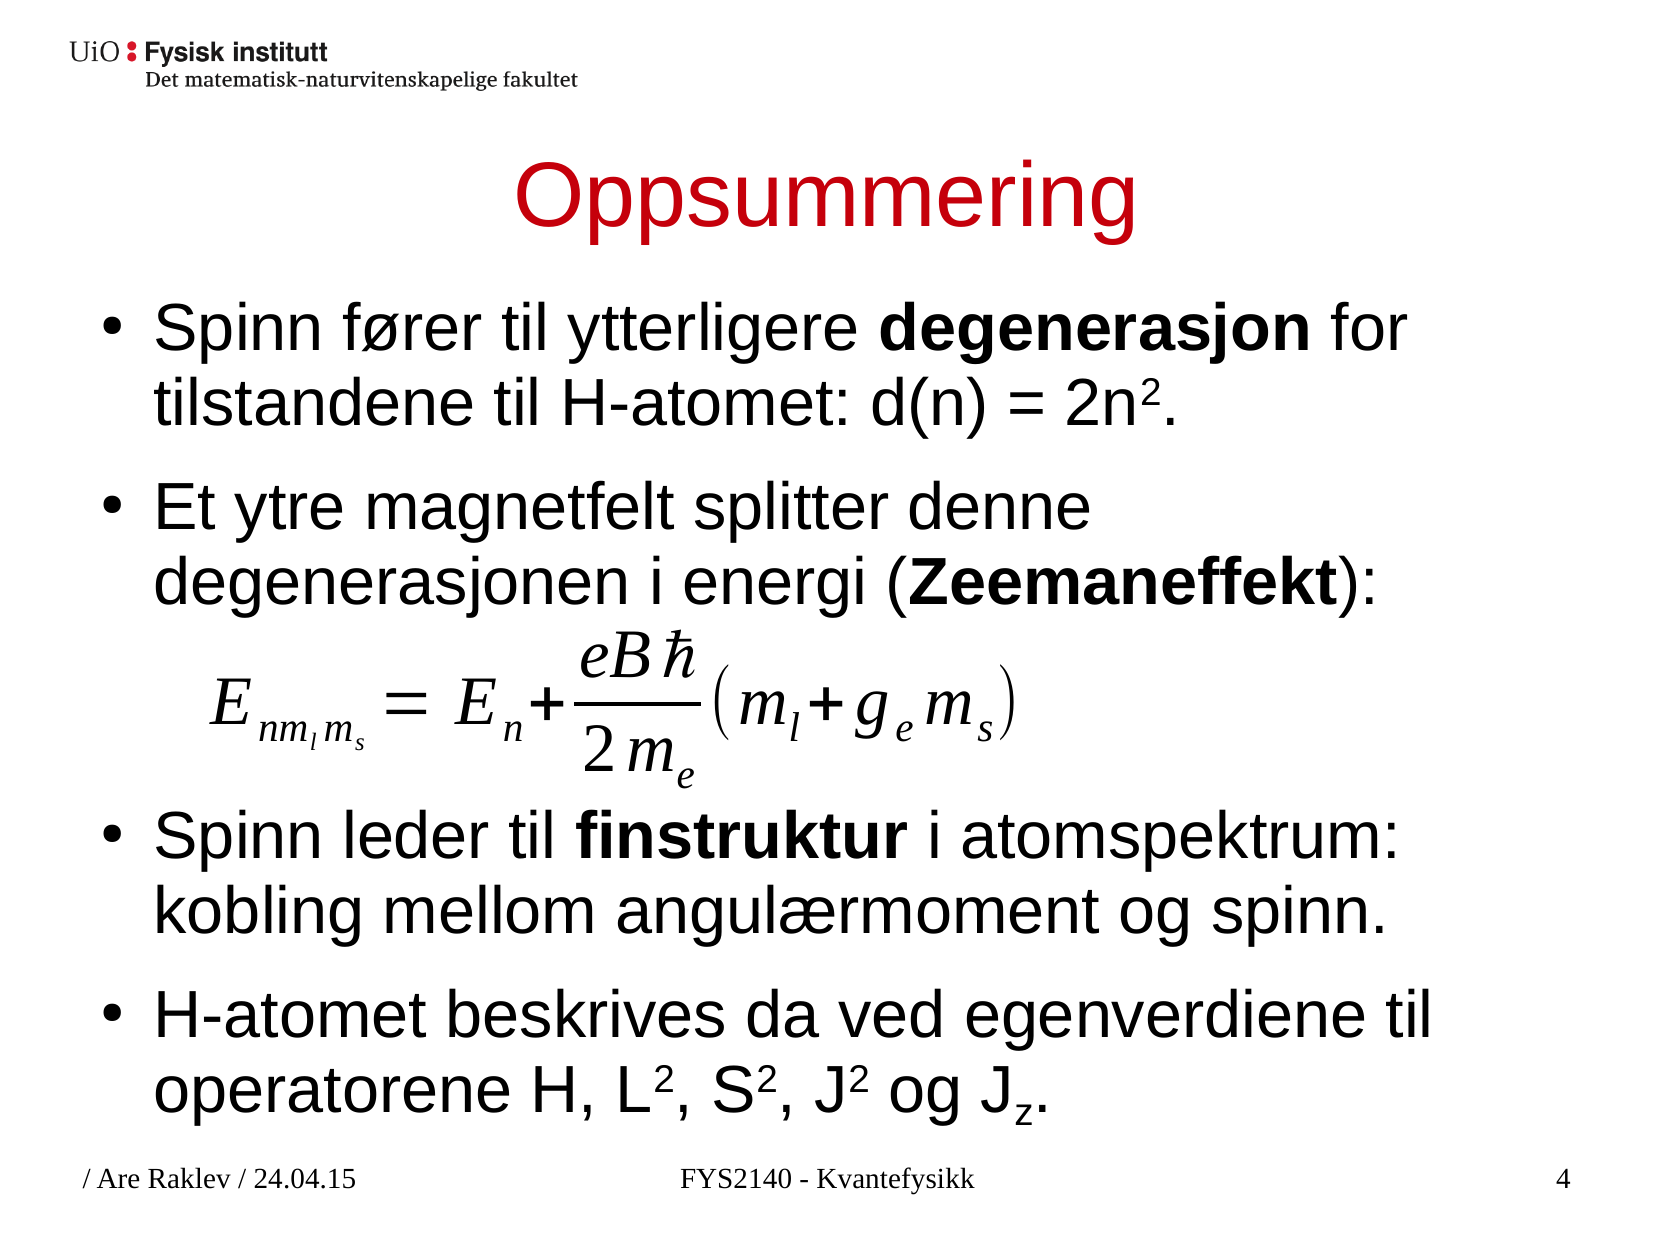

# Oppsummering
Spinn fører til ytterligere degenerasjon for tilstandene til H-atomet: d(n) = 2n2.
Et ytre magnetfelt splitter denne degenerasjonen i energi (Zeemaneffekt):
Spinn leder til finstruktur i atomspektrum: kobling mellom angulærmoment og spinn.
H-atomet beskrives da ved egenverdiene til operatorene H, L2, S2, J2 og Jz.
/ Are Raklev / 24.04.15
FYS2140 - Kvantefysikk
4